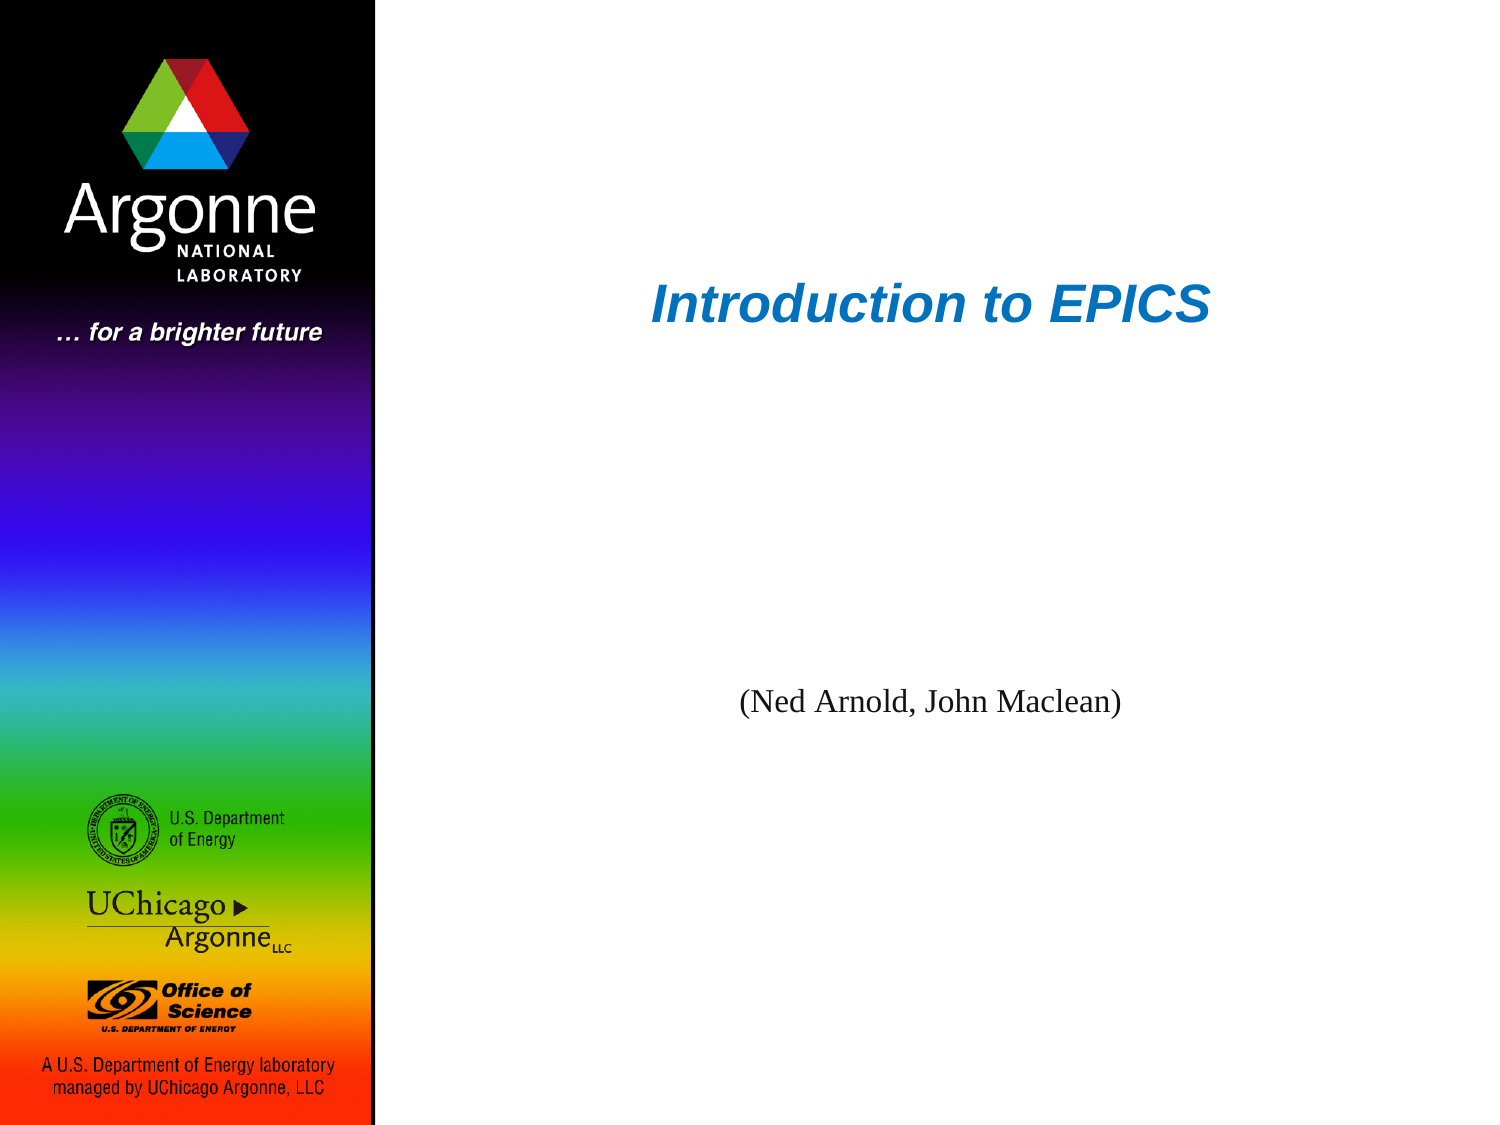

# Introduction to EPICS
(Ned Arnold, John Maclean)